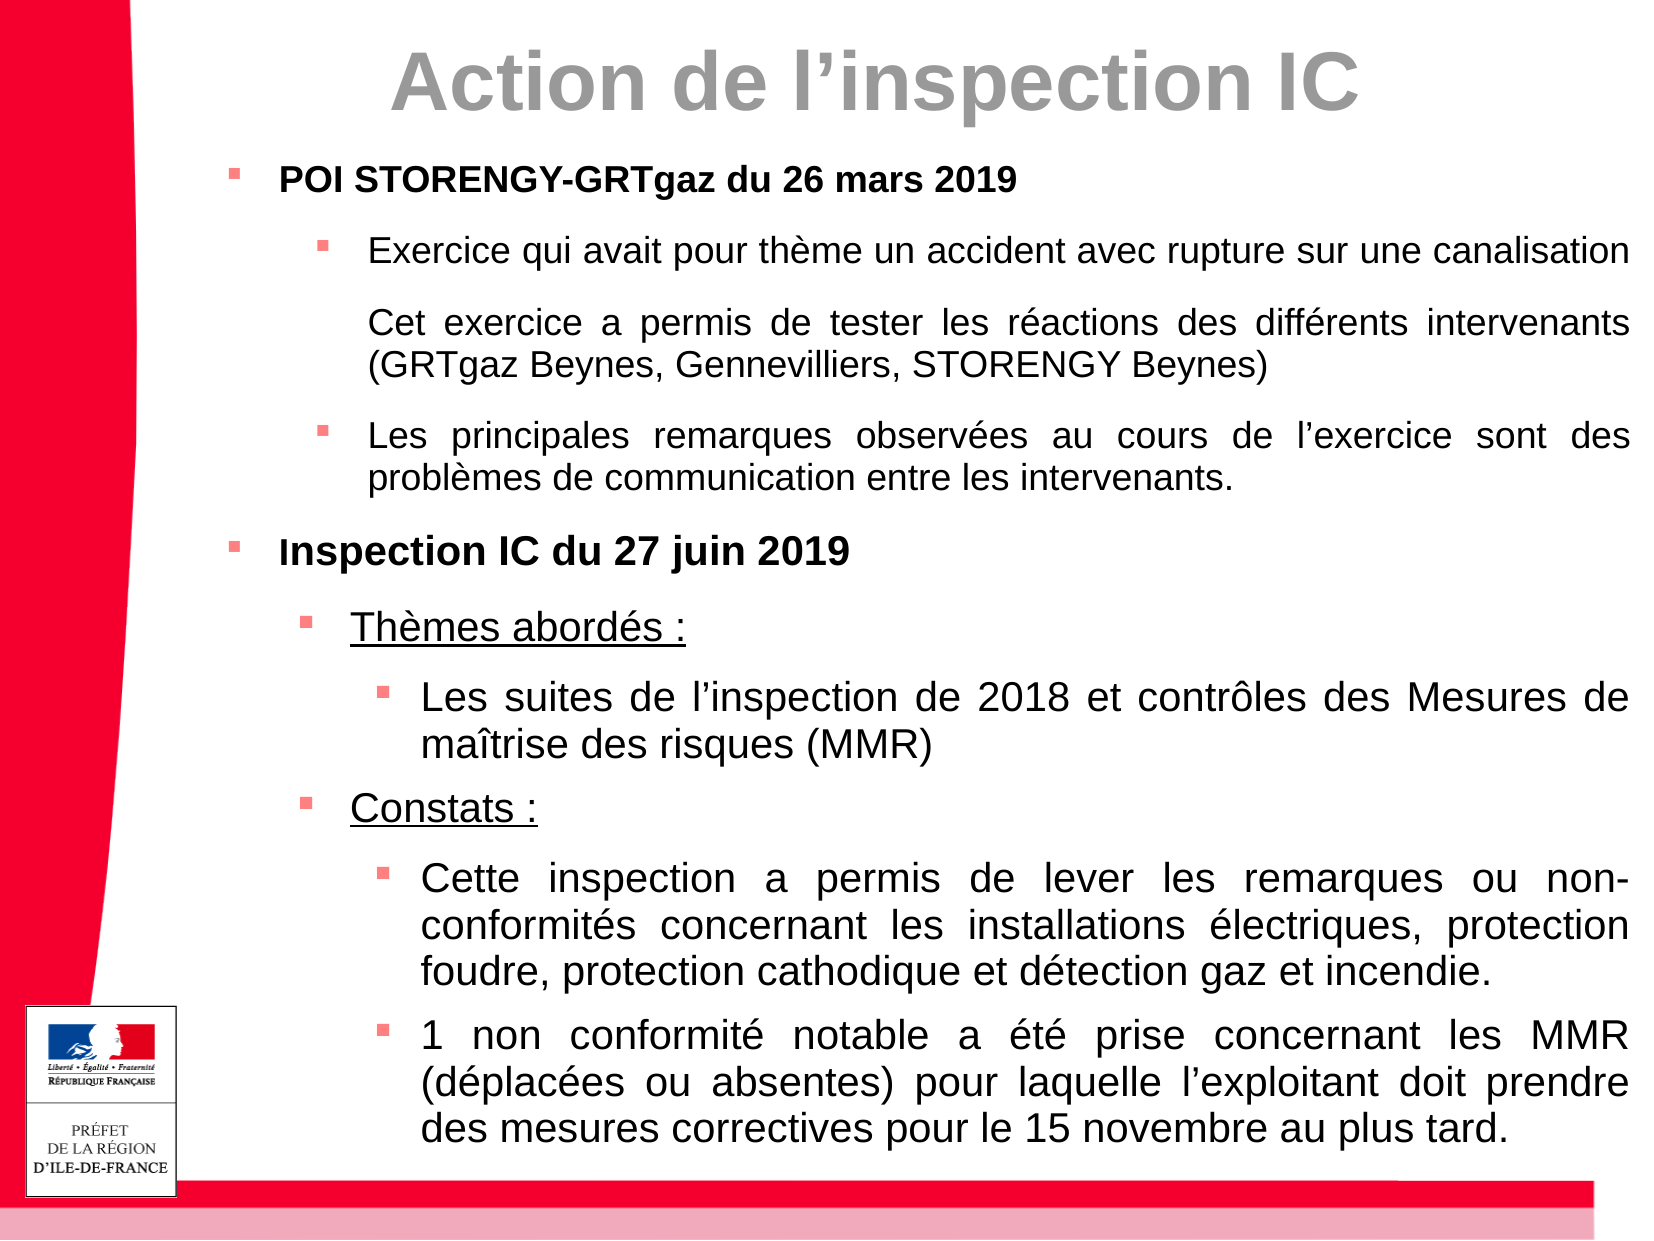

# Action de l’inspection IC
POI STORENGY-GRTgaz du 26 mars 2019
Exercice qui avait pour thème un accident avec rupture sur une canalisation
Cet exercice a permis de tester les réactions des différents intervenants (GRTgaz Beynes, Gennevilliers, STORENGY Beynes)
Les principales remarques observées au cours de l’exercice sont des problèmes de communication entre les intervenants.
Inspection IC du 27 juin 2019
Thèmes abordés :
Les suites de l’inspection de 2018 et contrôles des Mesures de maîtrise des risques (MMR)
Constats :
Cette inspection a permis de lever les remarques ou non-conformités concernant les installations électriques, protection foudre, protection cathodique et détection gaz et incendie.
1 non conformité notable a été prise concernant les MMR (déplacées ou absentes) pour laquelle l’exploitant doit prendre des mesures correctives pour le 15 novembre au plus tard.